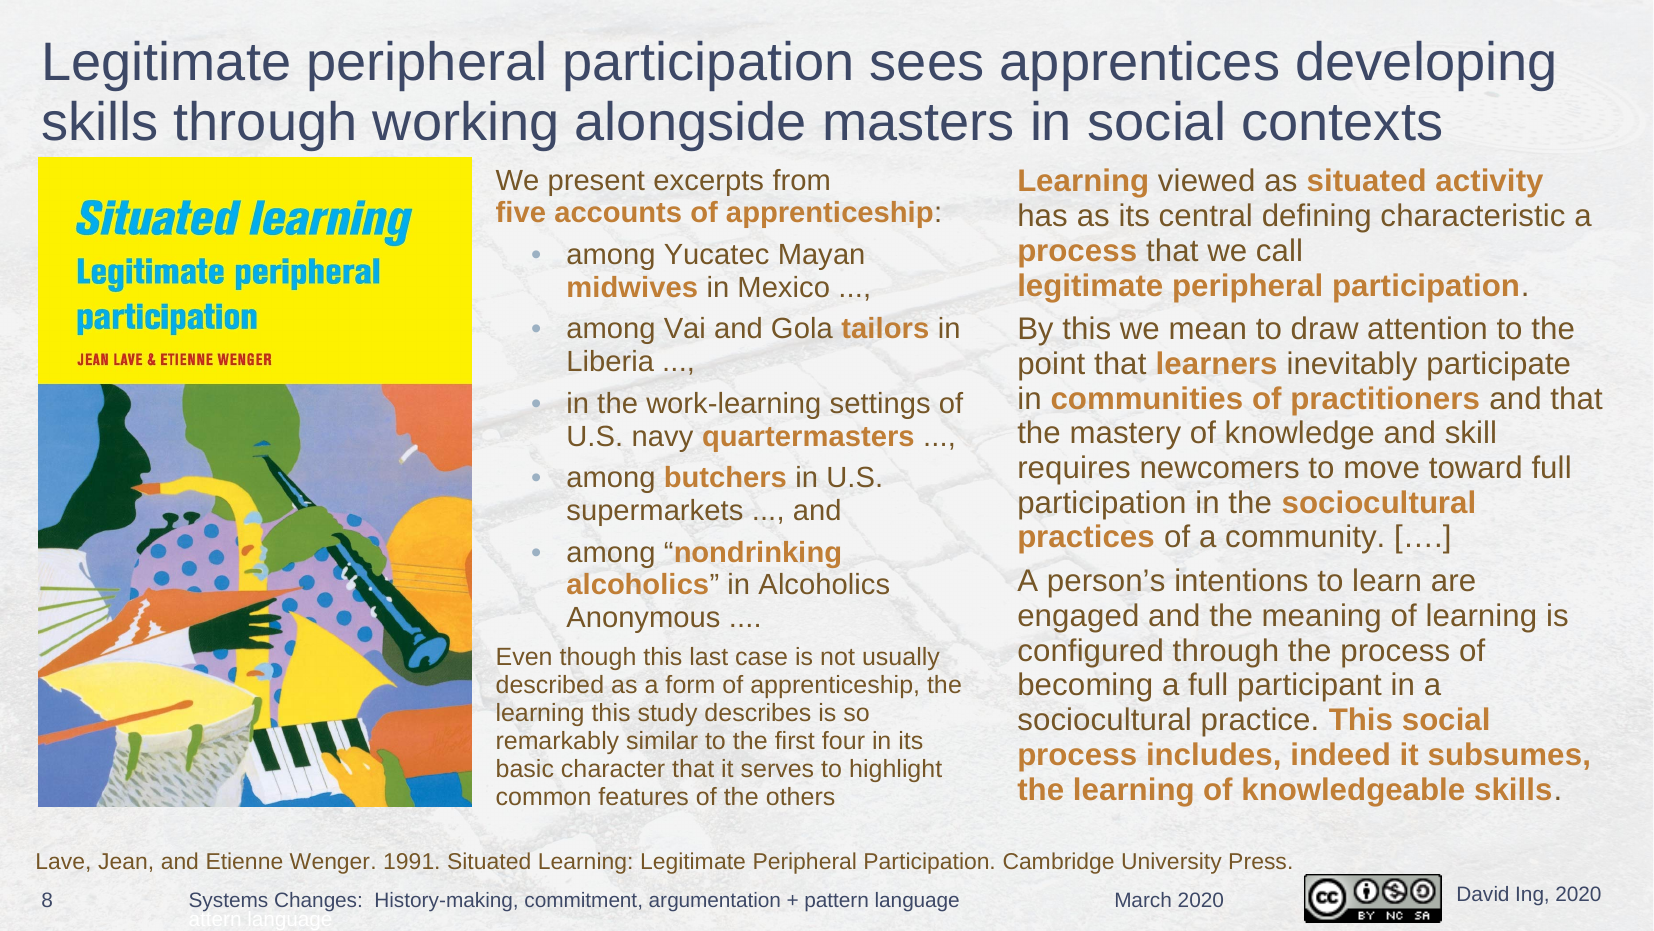

# Legitimate peripheral participation sees apprentices developing skills through working alongside masters in social contexts
We present excerpts from
five accounts of apprenticeship:
among Yucatec Mayan midwives in Mexico ...,
among Vai and Gola tailors in Liberia ...,
in the work-learning settings of U.S. navy quartermasters ...,
among butchers in U.S. supermarkets ..., and
among “nondrinking alcoholics” in Alcoholics Anonymous ....
Even though this last case is not usually described as a form of apprenticeship, the learning this study describes is so remarkably similar to the first four in its basic character that it serves to highlight common features of the others
Learning viewed as situated activity
has as its central defining characteristic a
process that we call
legitimate peripheral participation.
By this we mean to draw attention to the point that learners inevitably participate in communities of practitioners and that the mastery of knowledge and skill requires newcomers to move toward full participation in the sociocultural practices of a community. [….]
A person’s intentions to learn are engaged and the meaning of learning is configured through the process of becoming a full participant in a sociocultural practice. This social process includes, indeed it subsumes, the learning of knowledgeable skills.
Lave, Jean, and Etienne Wenger. 1991. Situated Learning: Legitimate Peripheral Participation. Cambridge University Press.
Systems Changes: History-making, commitment, argumentation + pattern language
March 2020